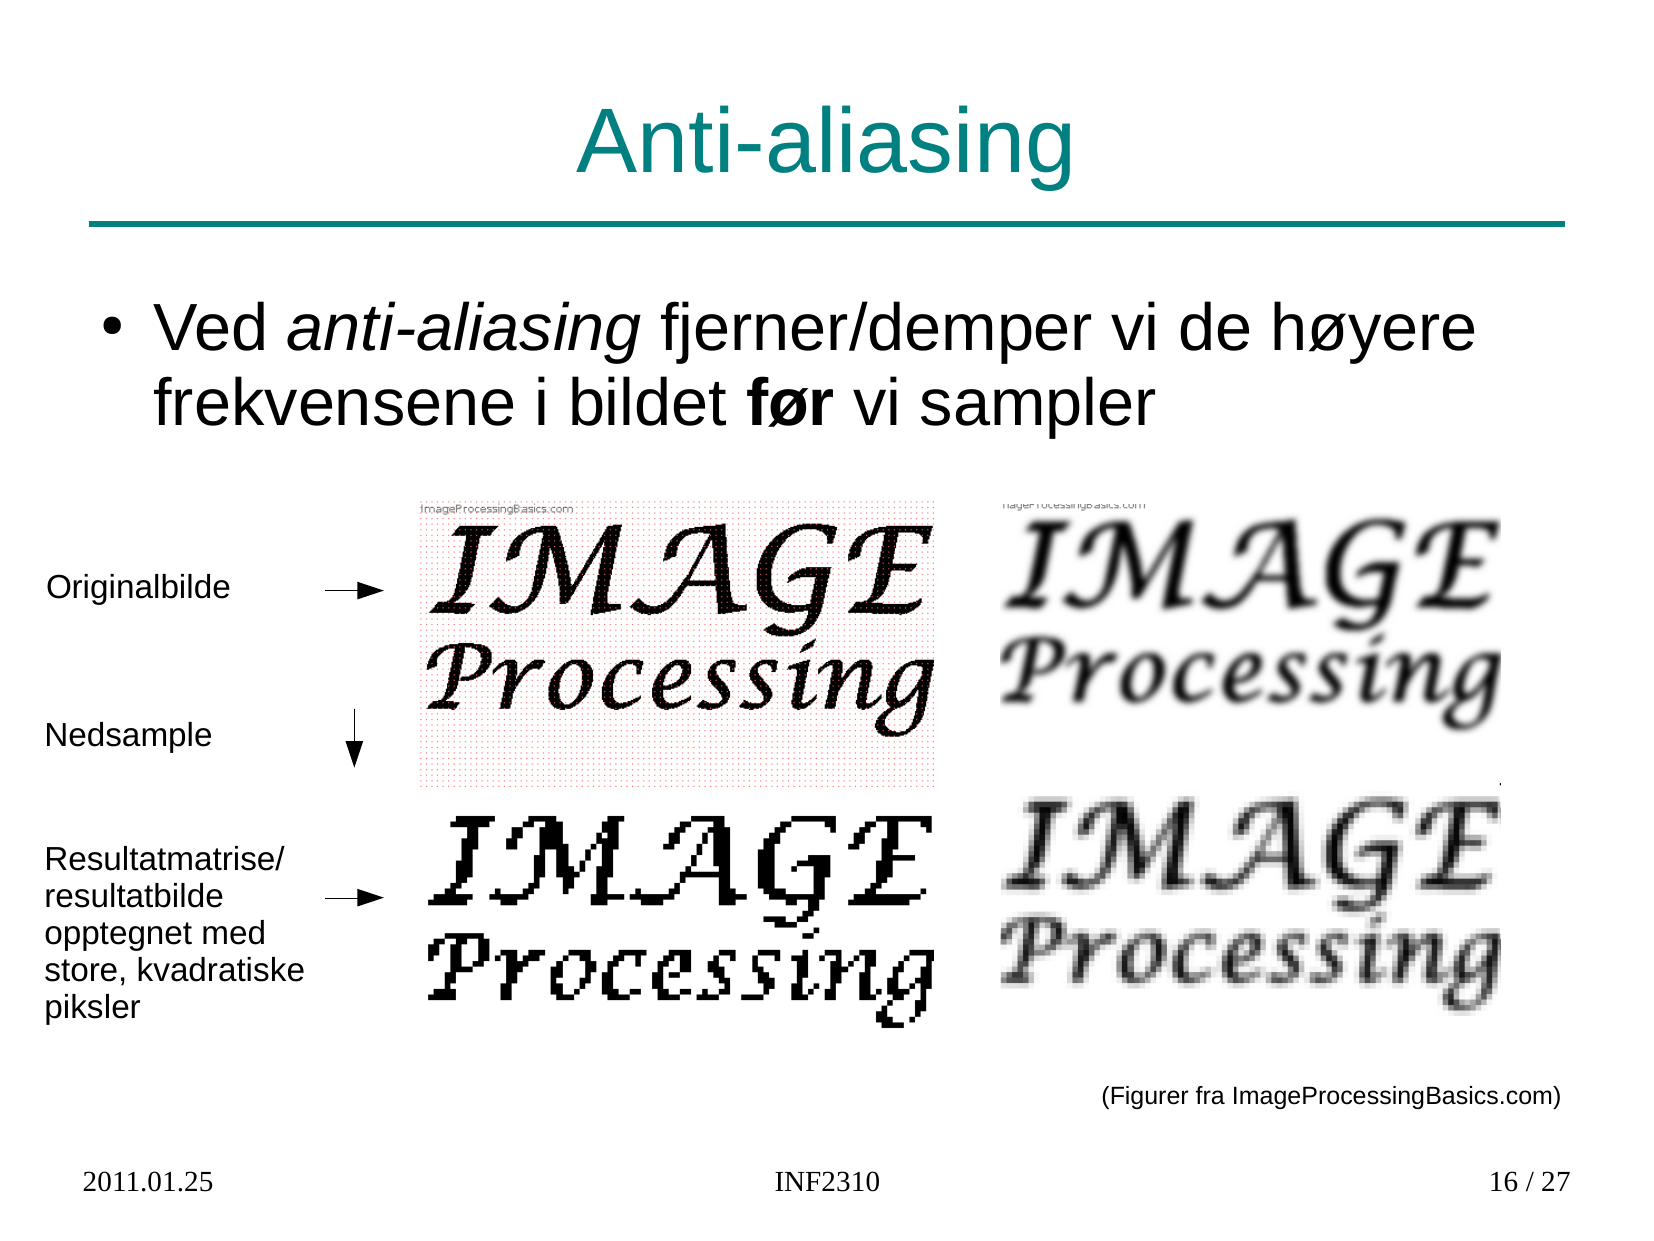

# Anti-aliasing
Ved anti-aliasing fjerner/demper vi de høyere frekvensene i bildet før vi sampler
Originalbilde
Nedsample
Resultatmatrise/
resultatbilde
opptegnet med
store, kvadratiske
piksler
(Figurer fra ImageProcessingBasics.com)
2011.01.25
INF2310
16